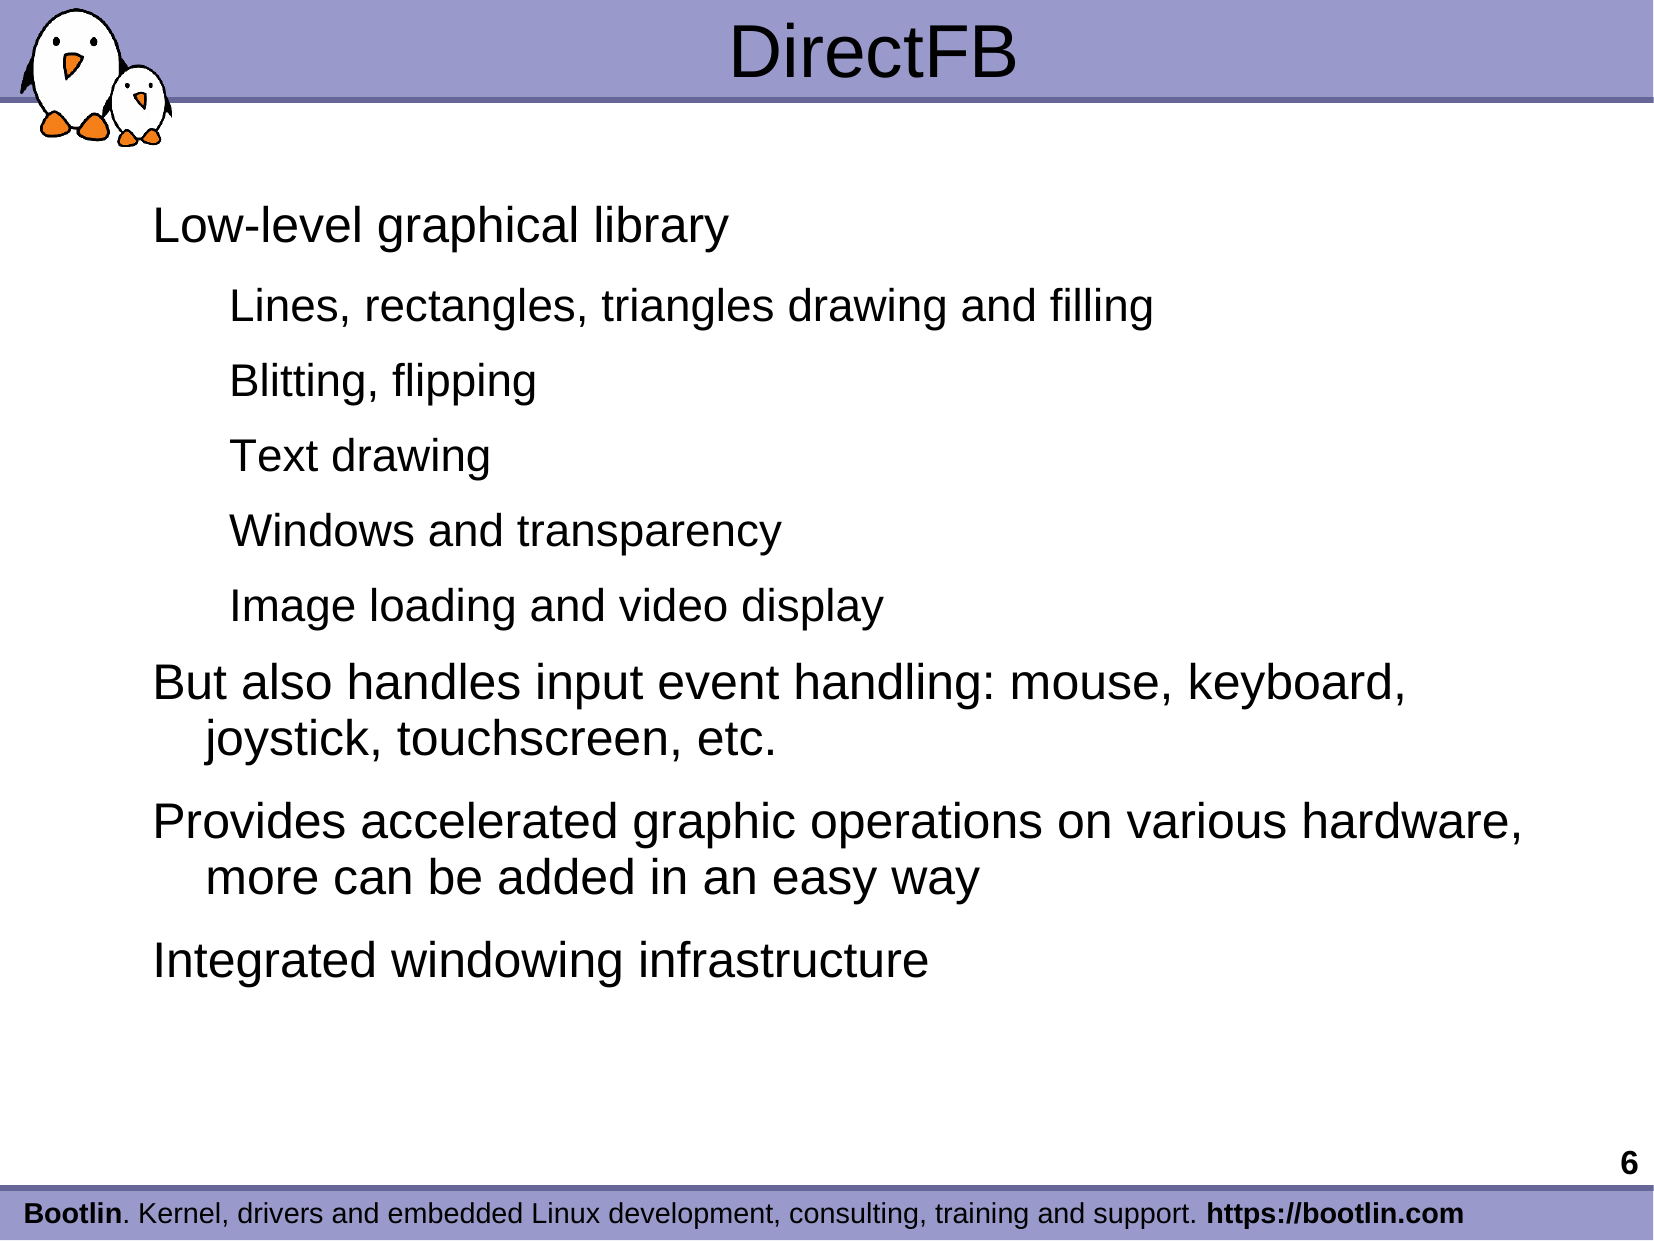

# DirectFB
Low-level graphical library
Lines, rectangles, triangles drawing and filling
Blitting, flipping
Text drawing
Windows and transparency
Image loading and video display
But also handles input event handling: mouse, keyboard, joystick, touchscreen, etc.
Provides accelerated graphic operations on various hardware, more can be added in an easy way
Integrated windowing infrastructure